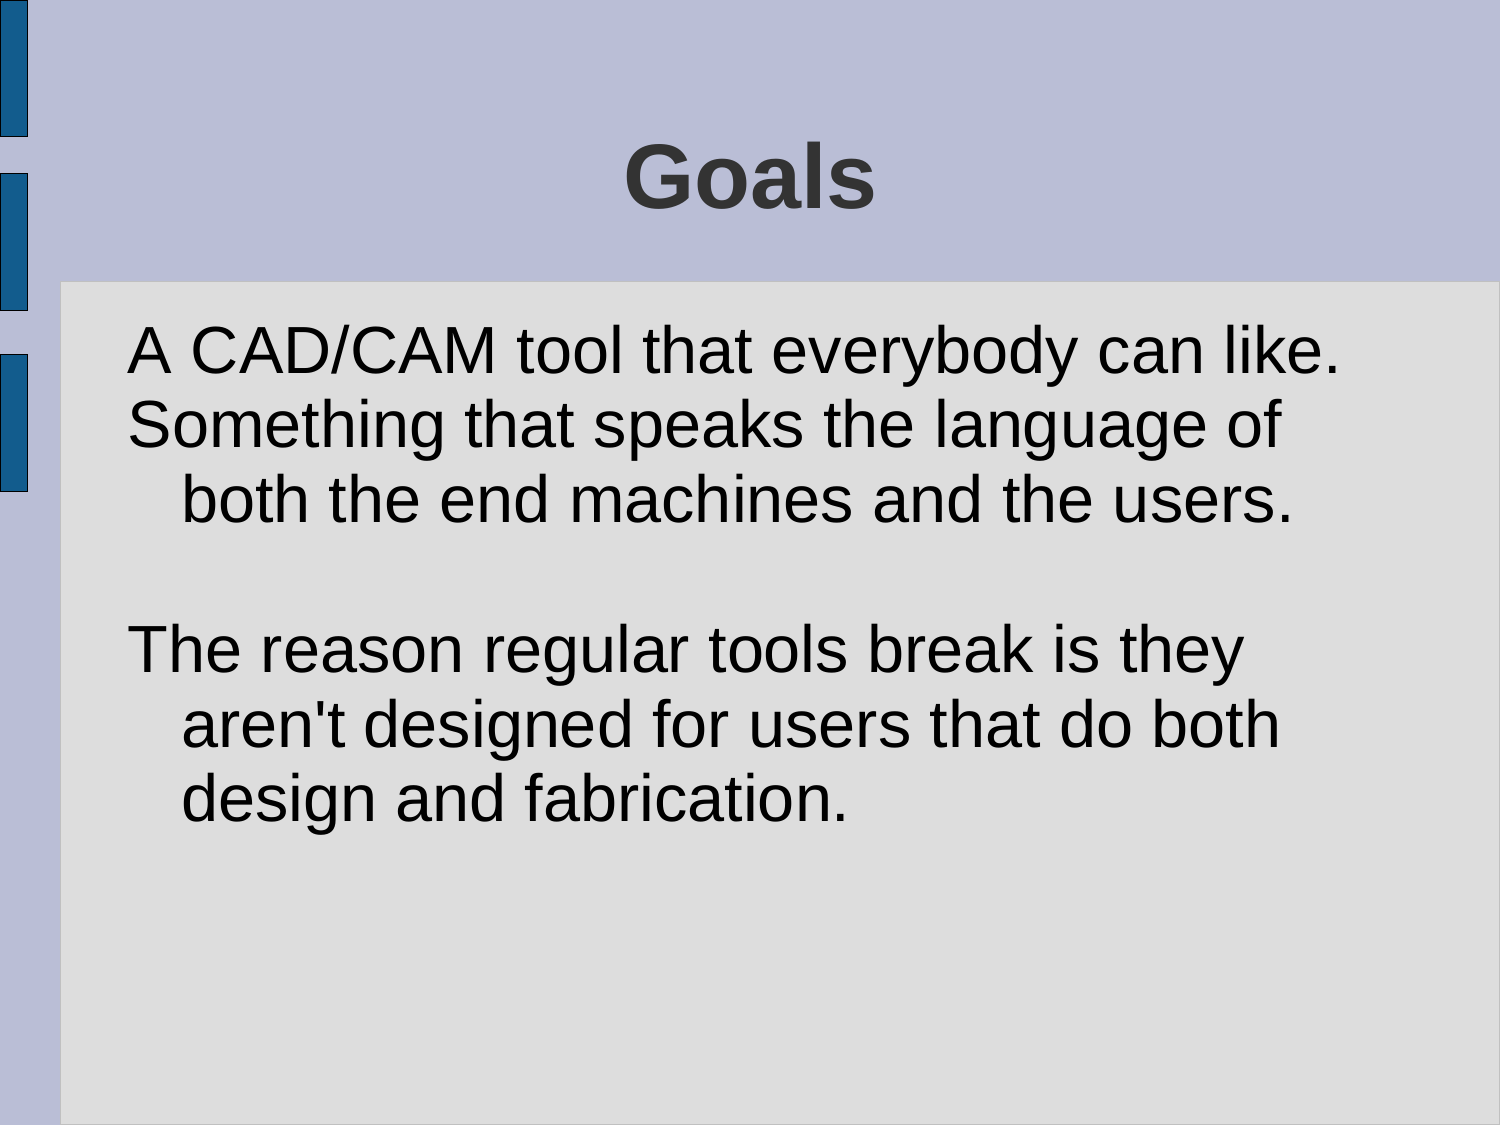

# Goals
A CAD/CAM tool that everybody can like.
Something that speaks the language of both the end machines and the users.
The reason regular tools break is they aren't designed for users that do both design and fabrication.